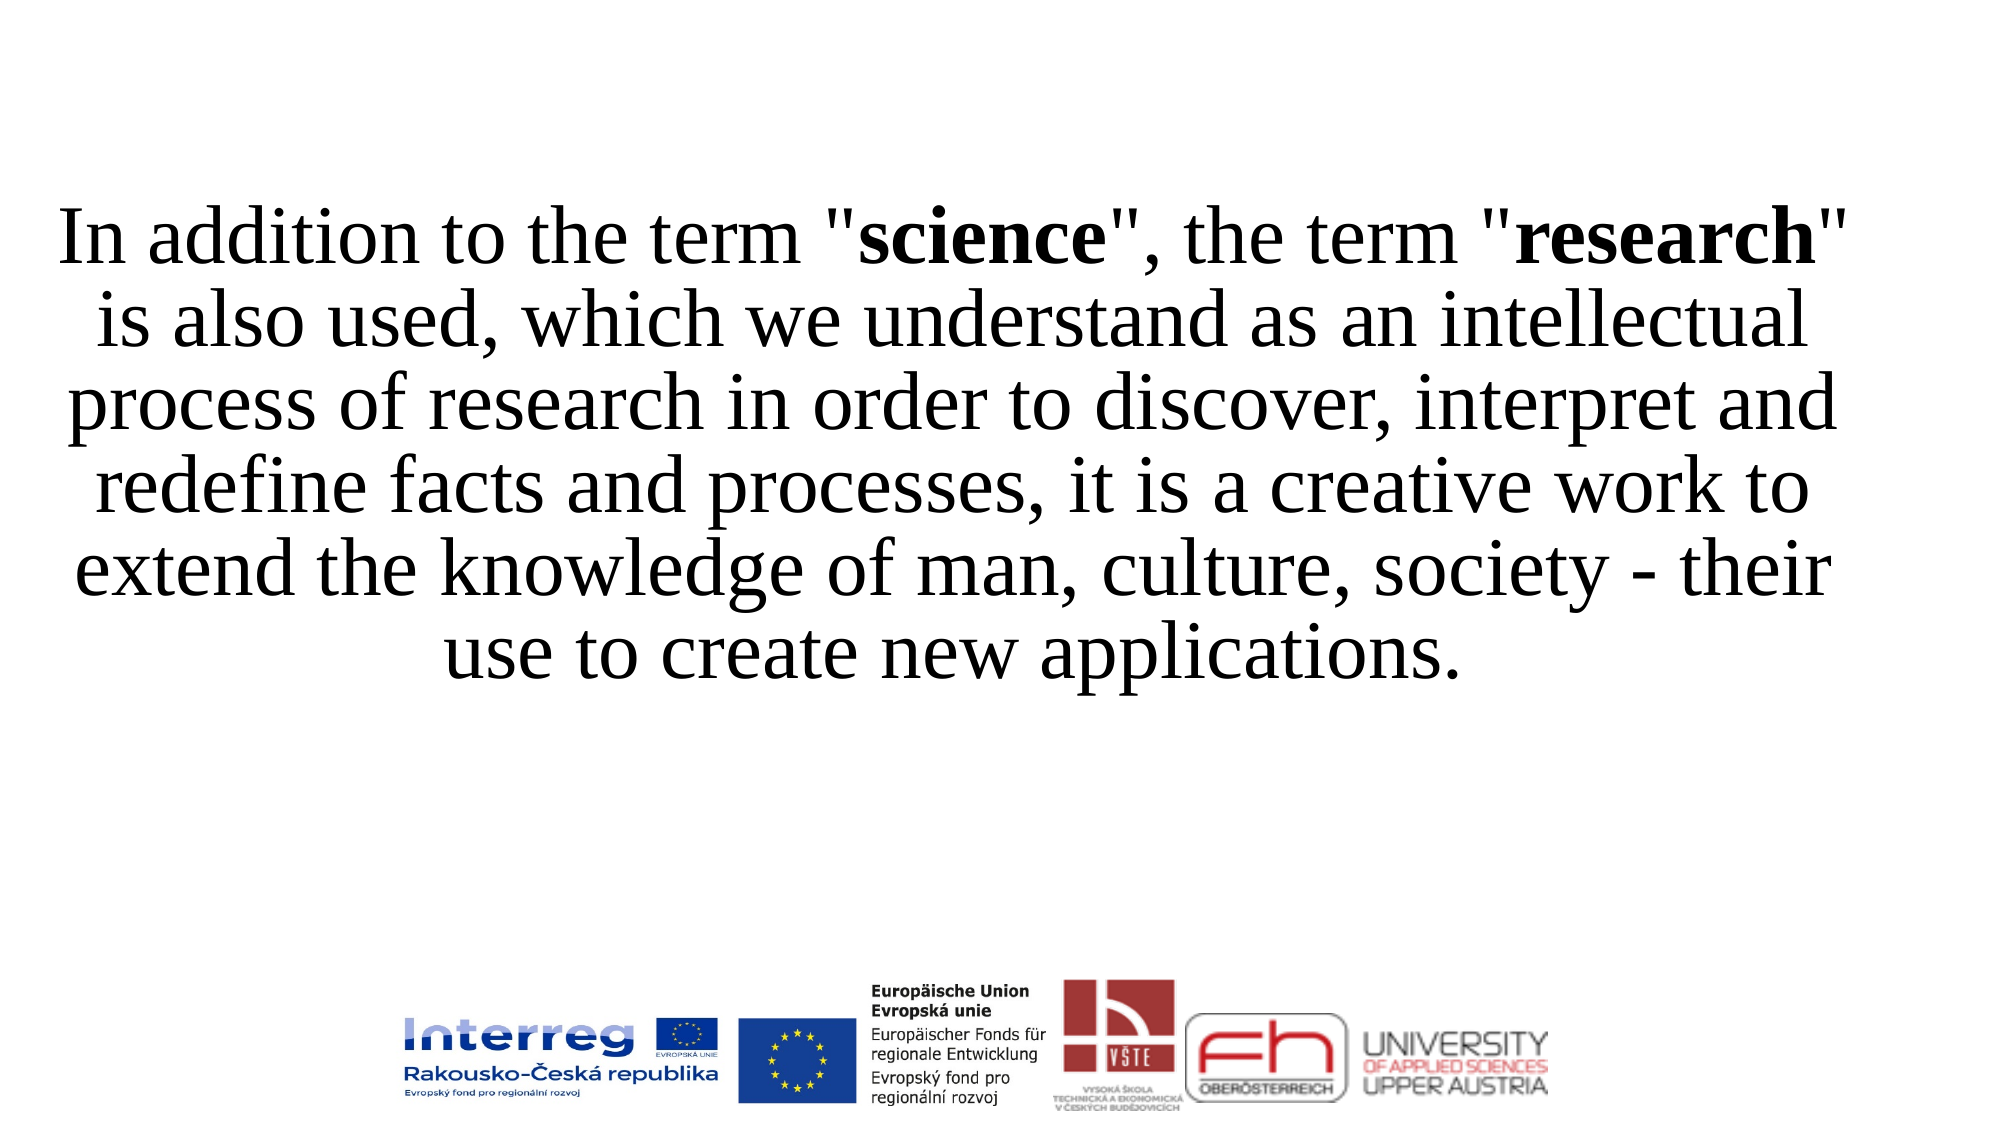

In addition to the term "science", the term "research" is also used, which we understand as an intellectual process of research in order to discover, interpret and redefine facts and processes, it is a creative work to extend the knowledge of man, culture, society - their use to create new applications.
#